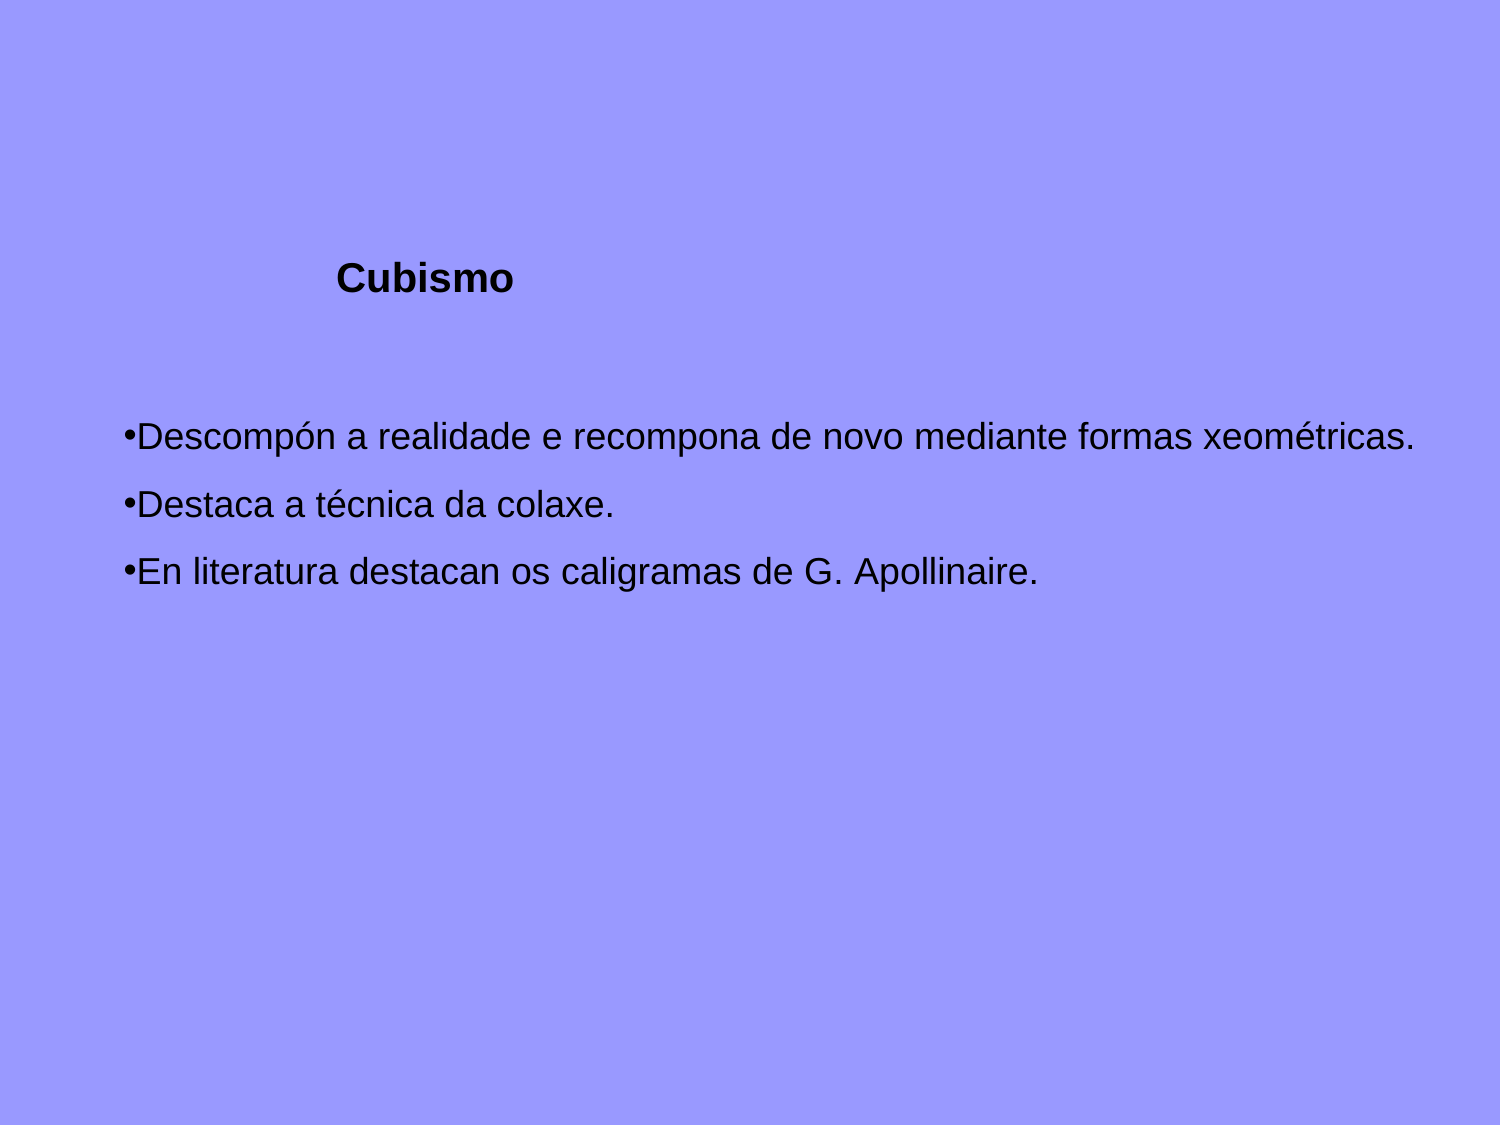

Cubismo
Descompón a realidade e recompona de novo mediante formas xeométricas.
Destaca a técnica da colaxe.
En literatura destacan os caligramas de G. Apollinaire.